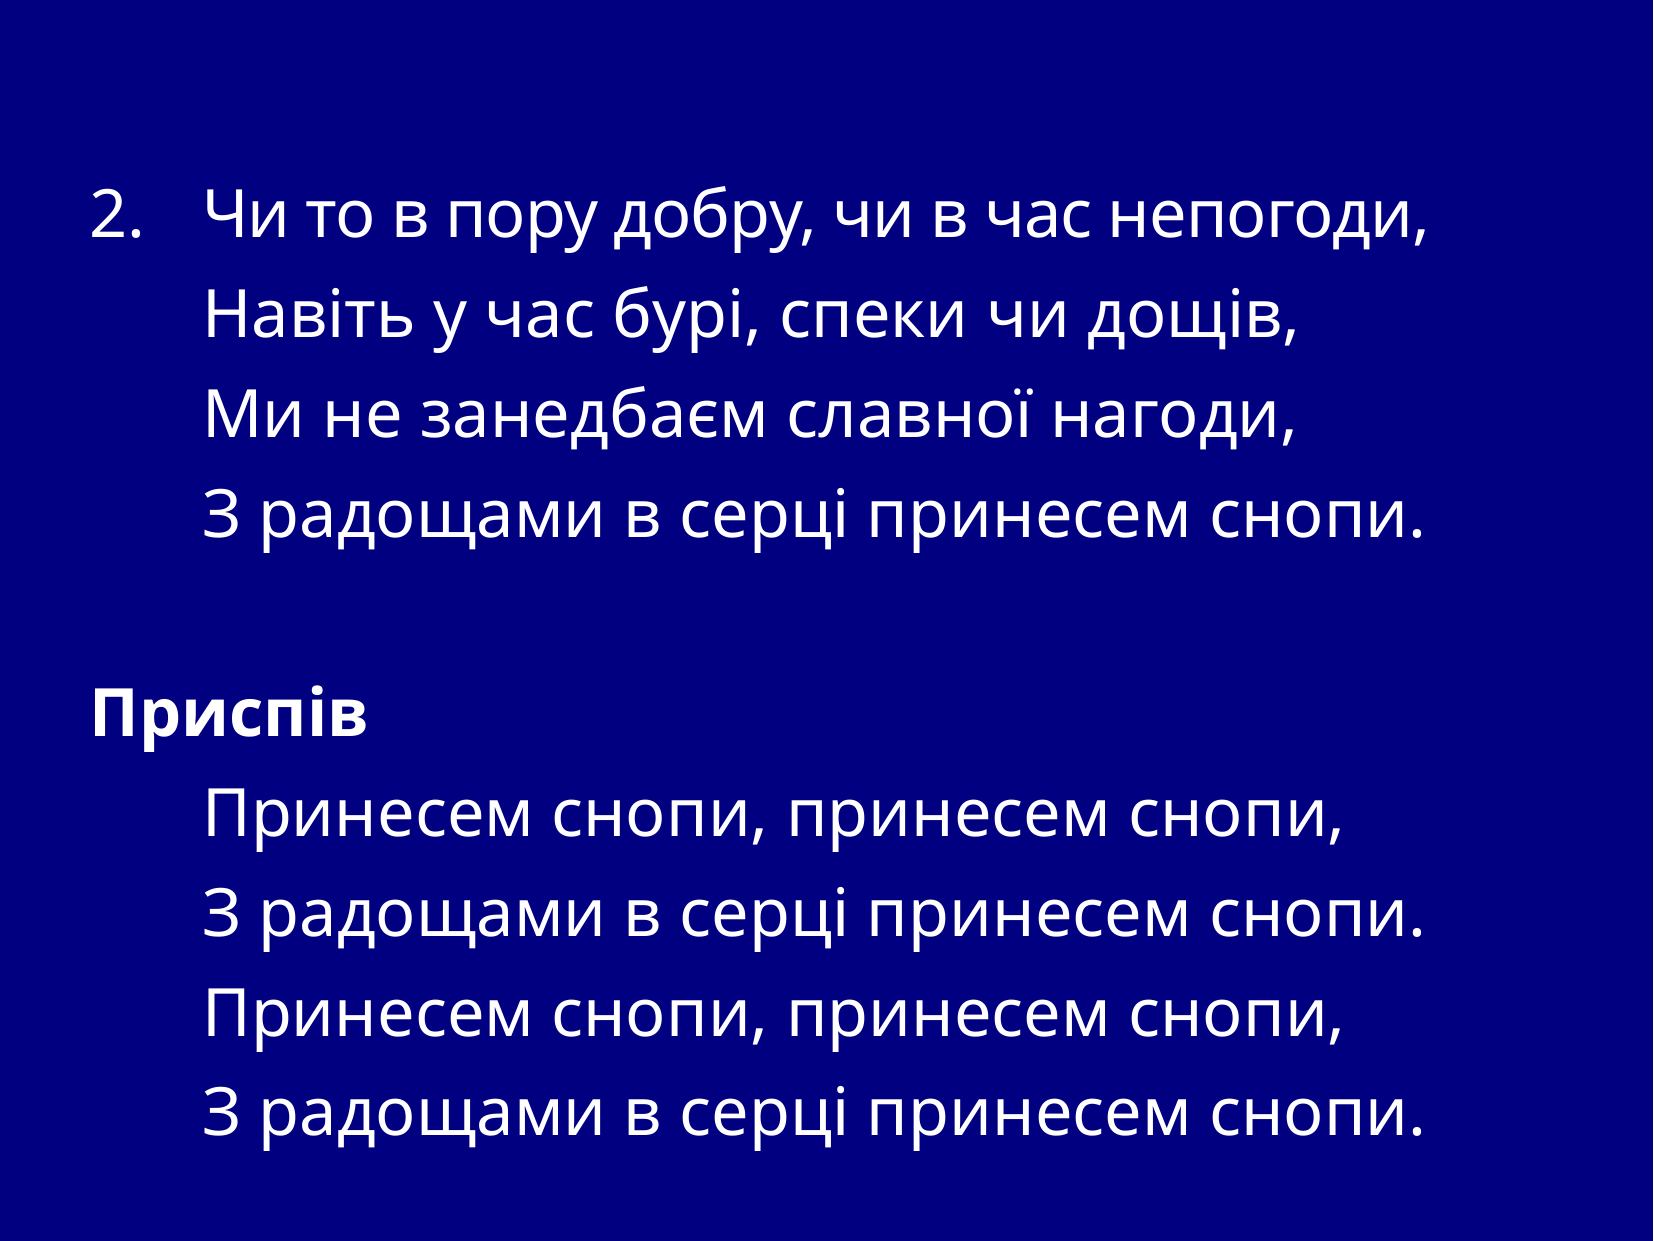

2.	Чи то в пору добру, чи в час непогоди,
	Навіть у час бурі, спеки чи дощів,
	Ми не занедбаєм славної нагоди,
	З радощами в серці принесем снопи.
Приспів
	Принесем снопи, принесем снопи,
	З радощами в серці принесем снопи.
	Принесем снопи, принесем снопи,
	З радощами в серці принесем снопи.